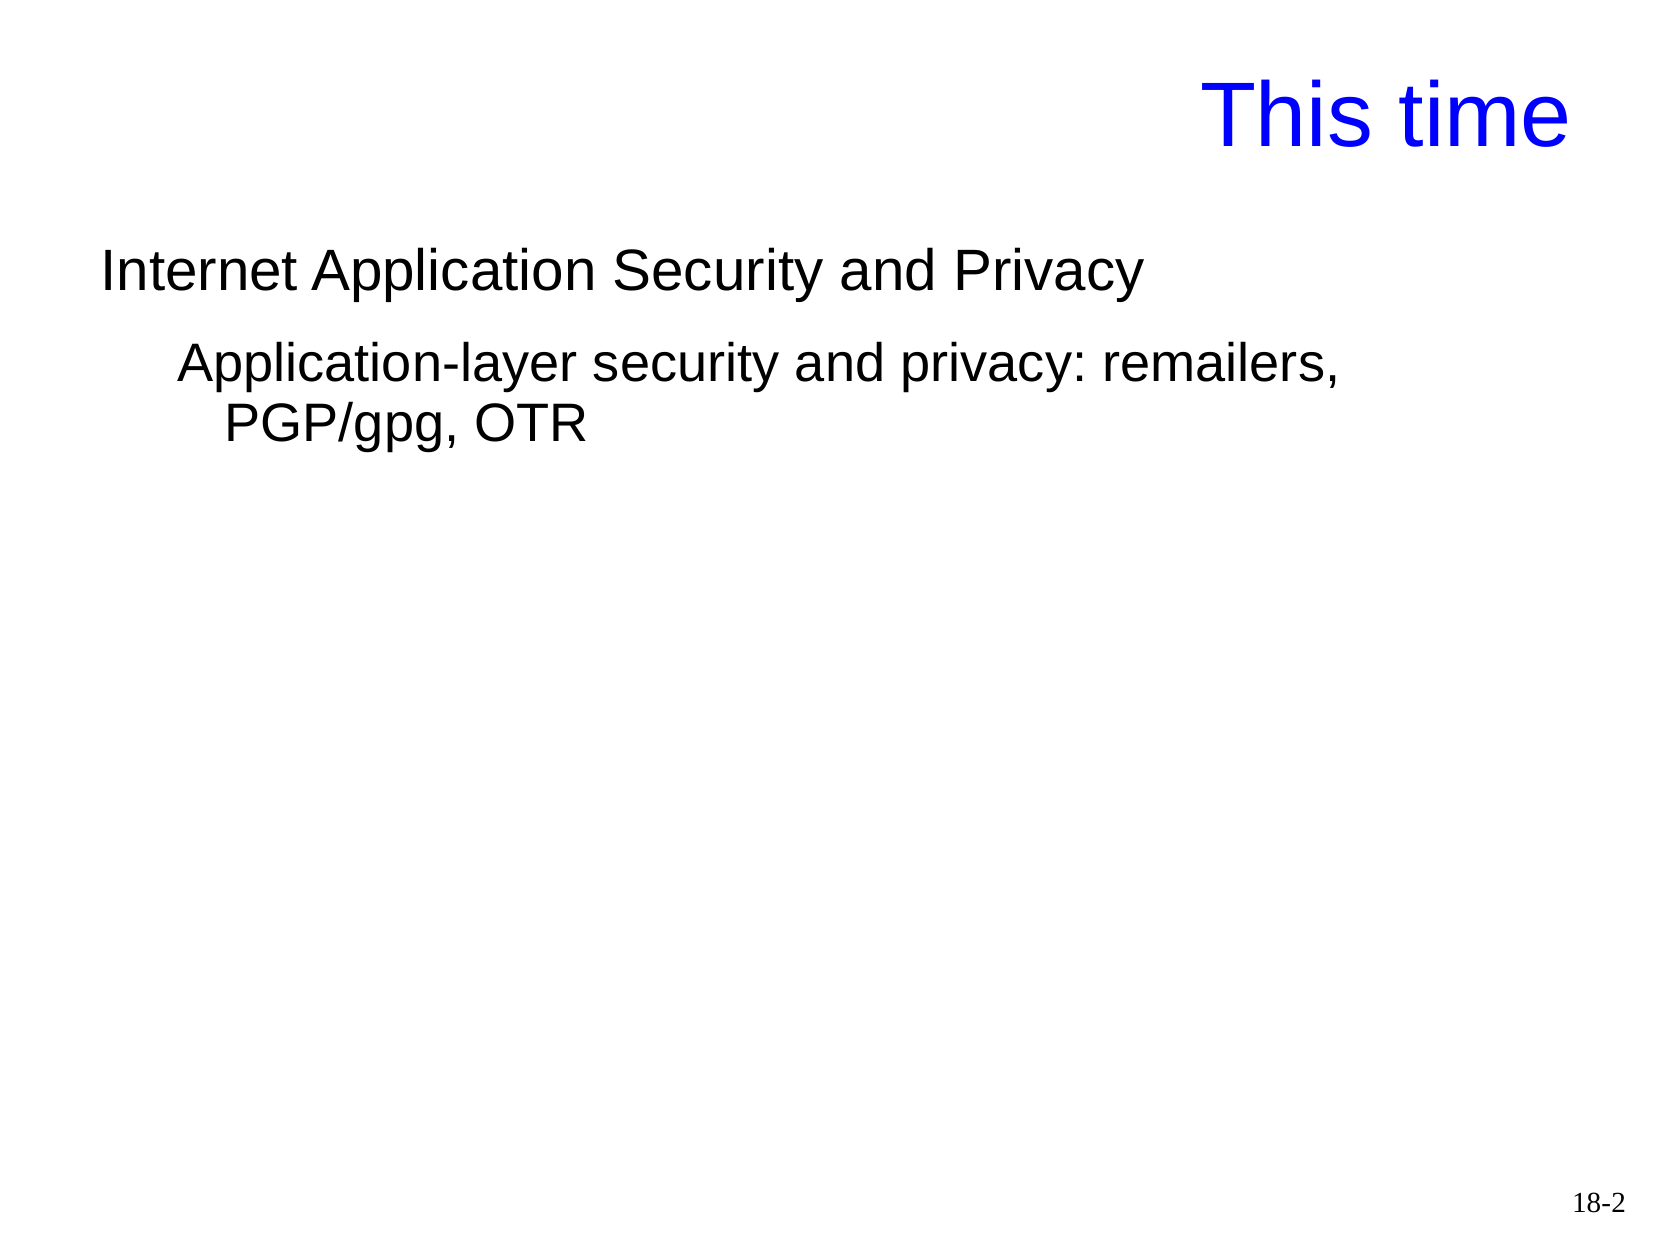

# This time
Internet Application Security and Privacy
Application-layer security and privacy: remailers, PGP/gpg, OTR